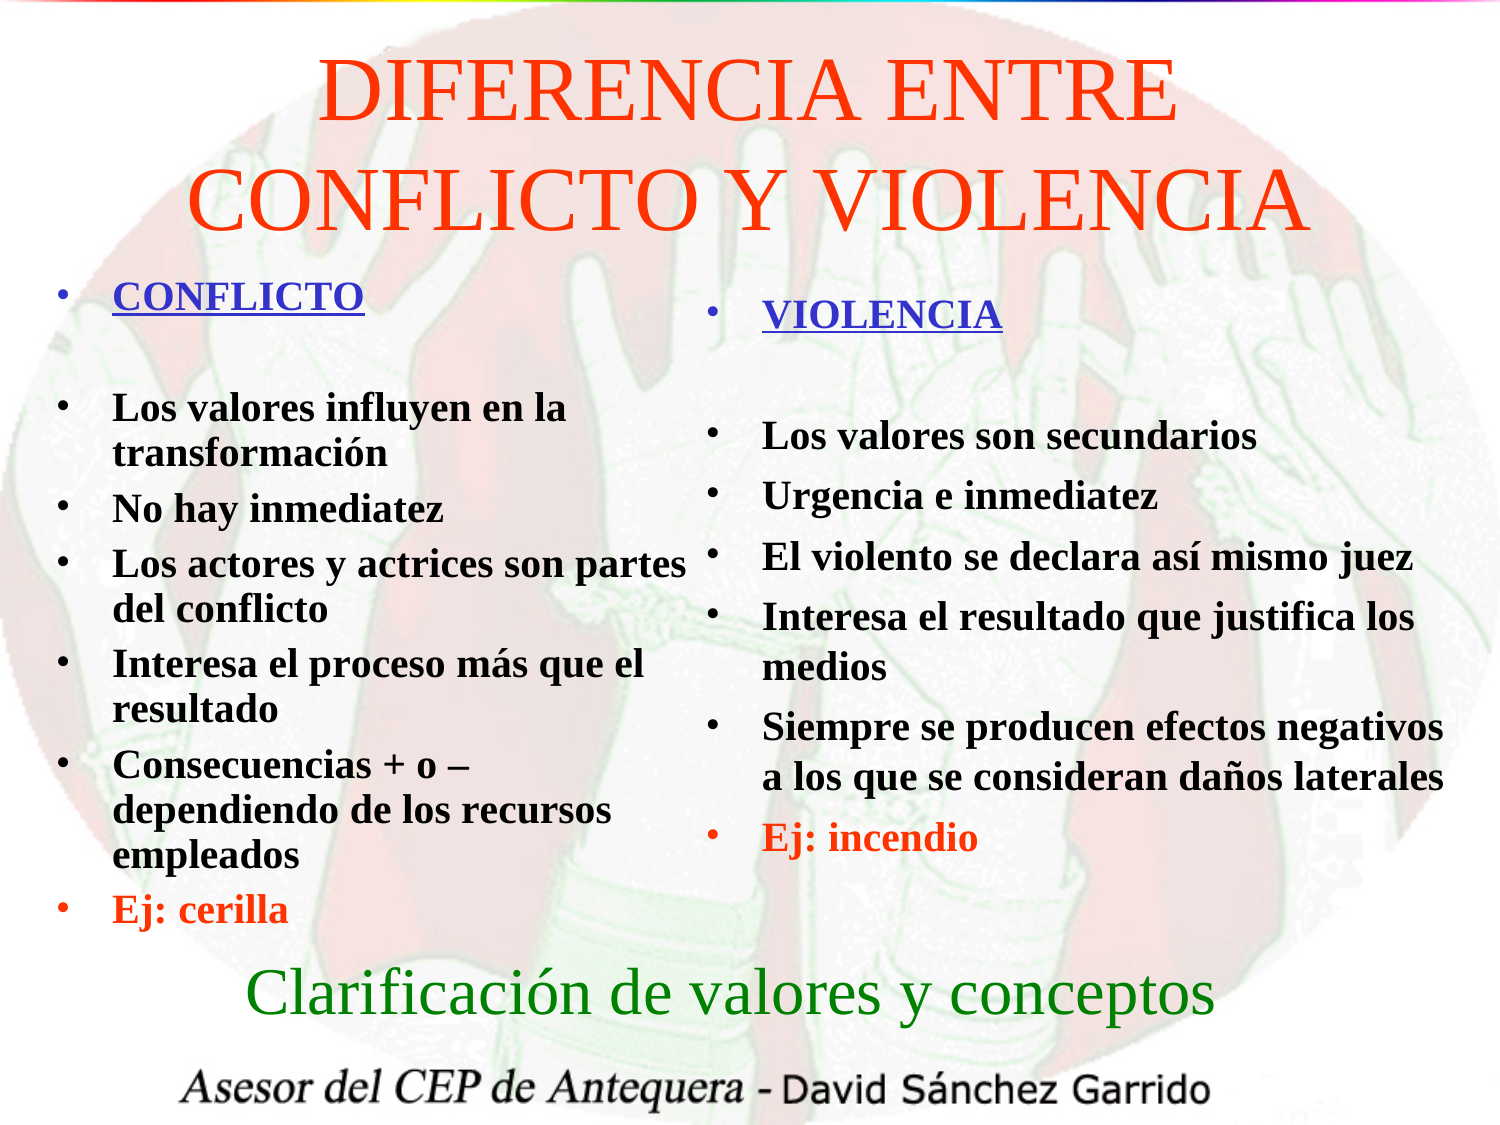

DIFERENCIA ENTRE CONFLICTO Y VIOLENCIA
CONFLICTO
Los valores influyen en la transformación
No hay inmediatez
Los actores y actrices son partes del conflicto
Interesa el proceso más que el resultado
Consecuencias + o – dependiendo de los recursos empleados
Ej: cerilla
VIOLENCIA
Los valores son secundarios
Urgencia e inmediatez
El violento se declara así mismo juez
Interesa el resultado que justifica los medios
Siempre se producen efectos negativos a los que se consideran daños laterales
Ej: incendio
Clarificación de valores y conceptos